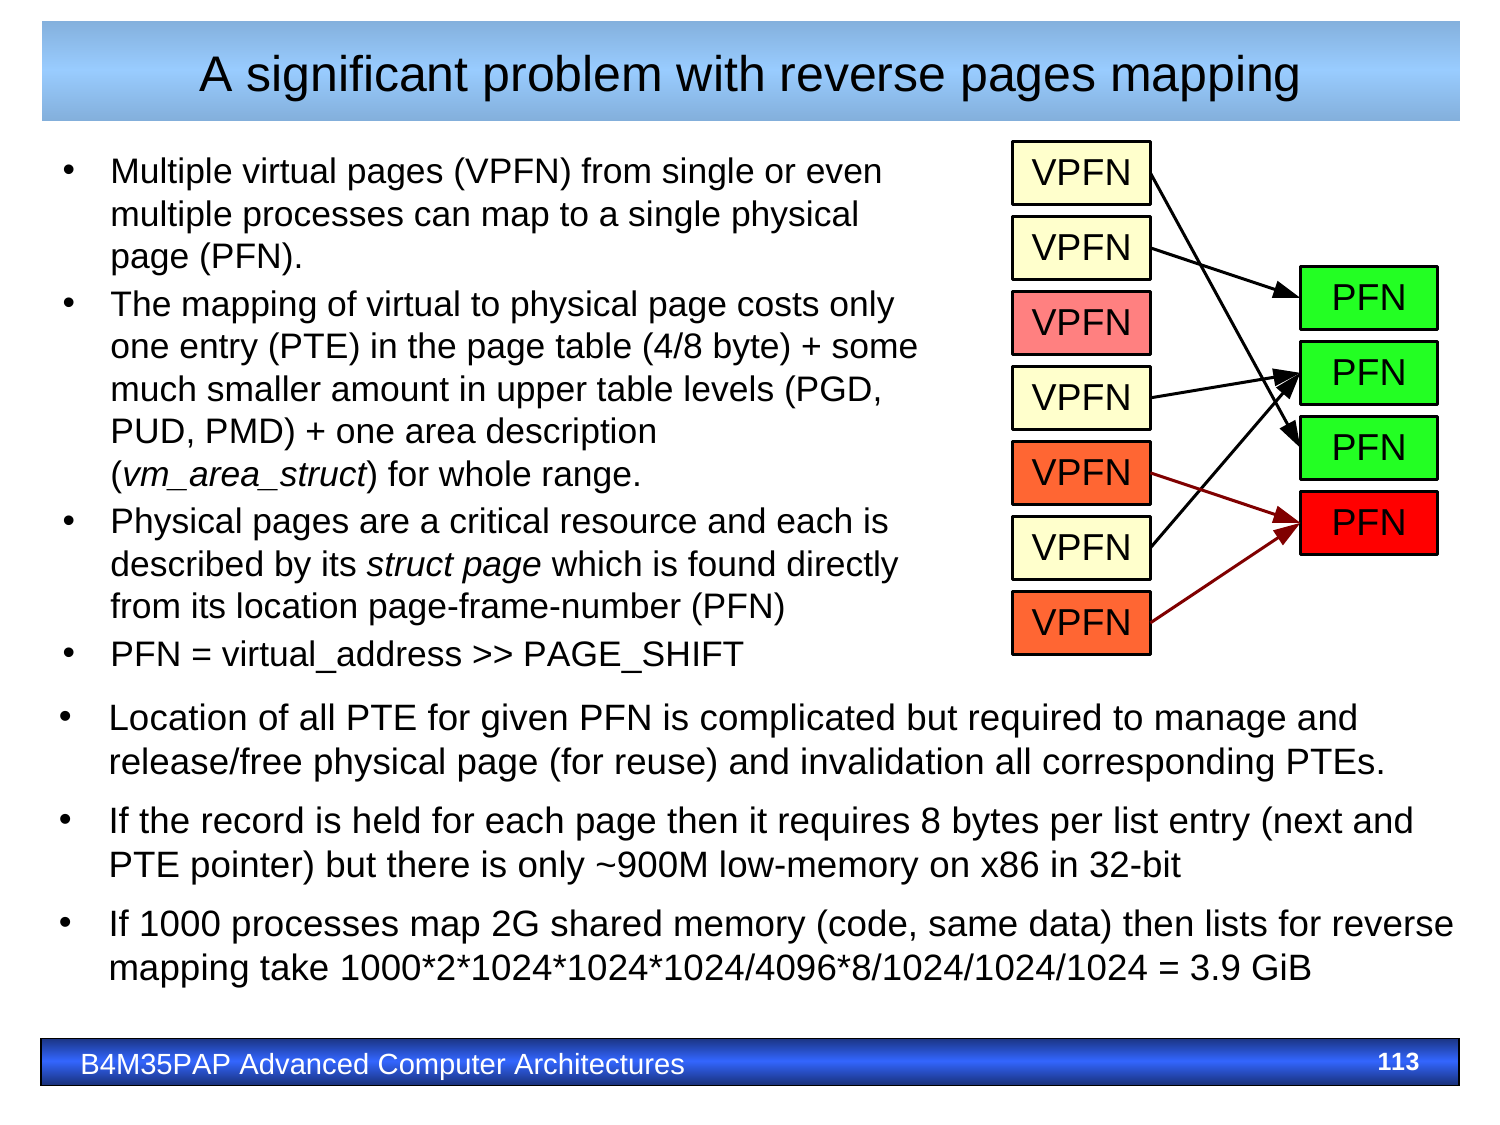

# A significant problem with reverse pages mapping
Multiple virtual pages (VPFN) from single or even multiple processes can map to a single physical page (PFN).
The mapping of virtual to physical page costs only one entry (PTE) in the page table (4/8 byte) + some much smaller amount in upper table levels (PGD, PUD, PMD) + one area description (vm_area_struct) for whole range.
Physical pages are a critical resource and each is described by its struct page which is found directly from its location page-frame-number (PFN)
PFN = virtual_address >> PAGE_SHIFT
VPFN
VPFN
PFN
VPFN
PFN
VPFN
PFN
VPFN
PFN
VPFN
VPFN
Location of all PTE for given PFN is complicated but required to manage and release/free physical page (for reuse) and invalidation all corresponding PTEs.
If the record is held for each page then it requires 8 bytes per list entry (next and PTE pointer) but there is only ~900M low-memory on x86 in 32-bit
If 1000 processes map 2G shared memory (code, same data) then lists for reverse mapping take 1000*2*1024*1024*1024/4096*8/1024/1024/1024 = 3.9 GiB